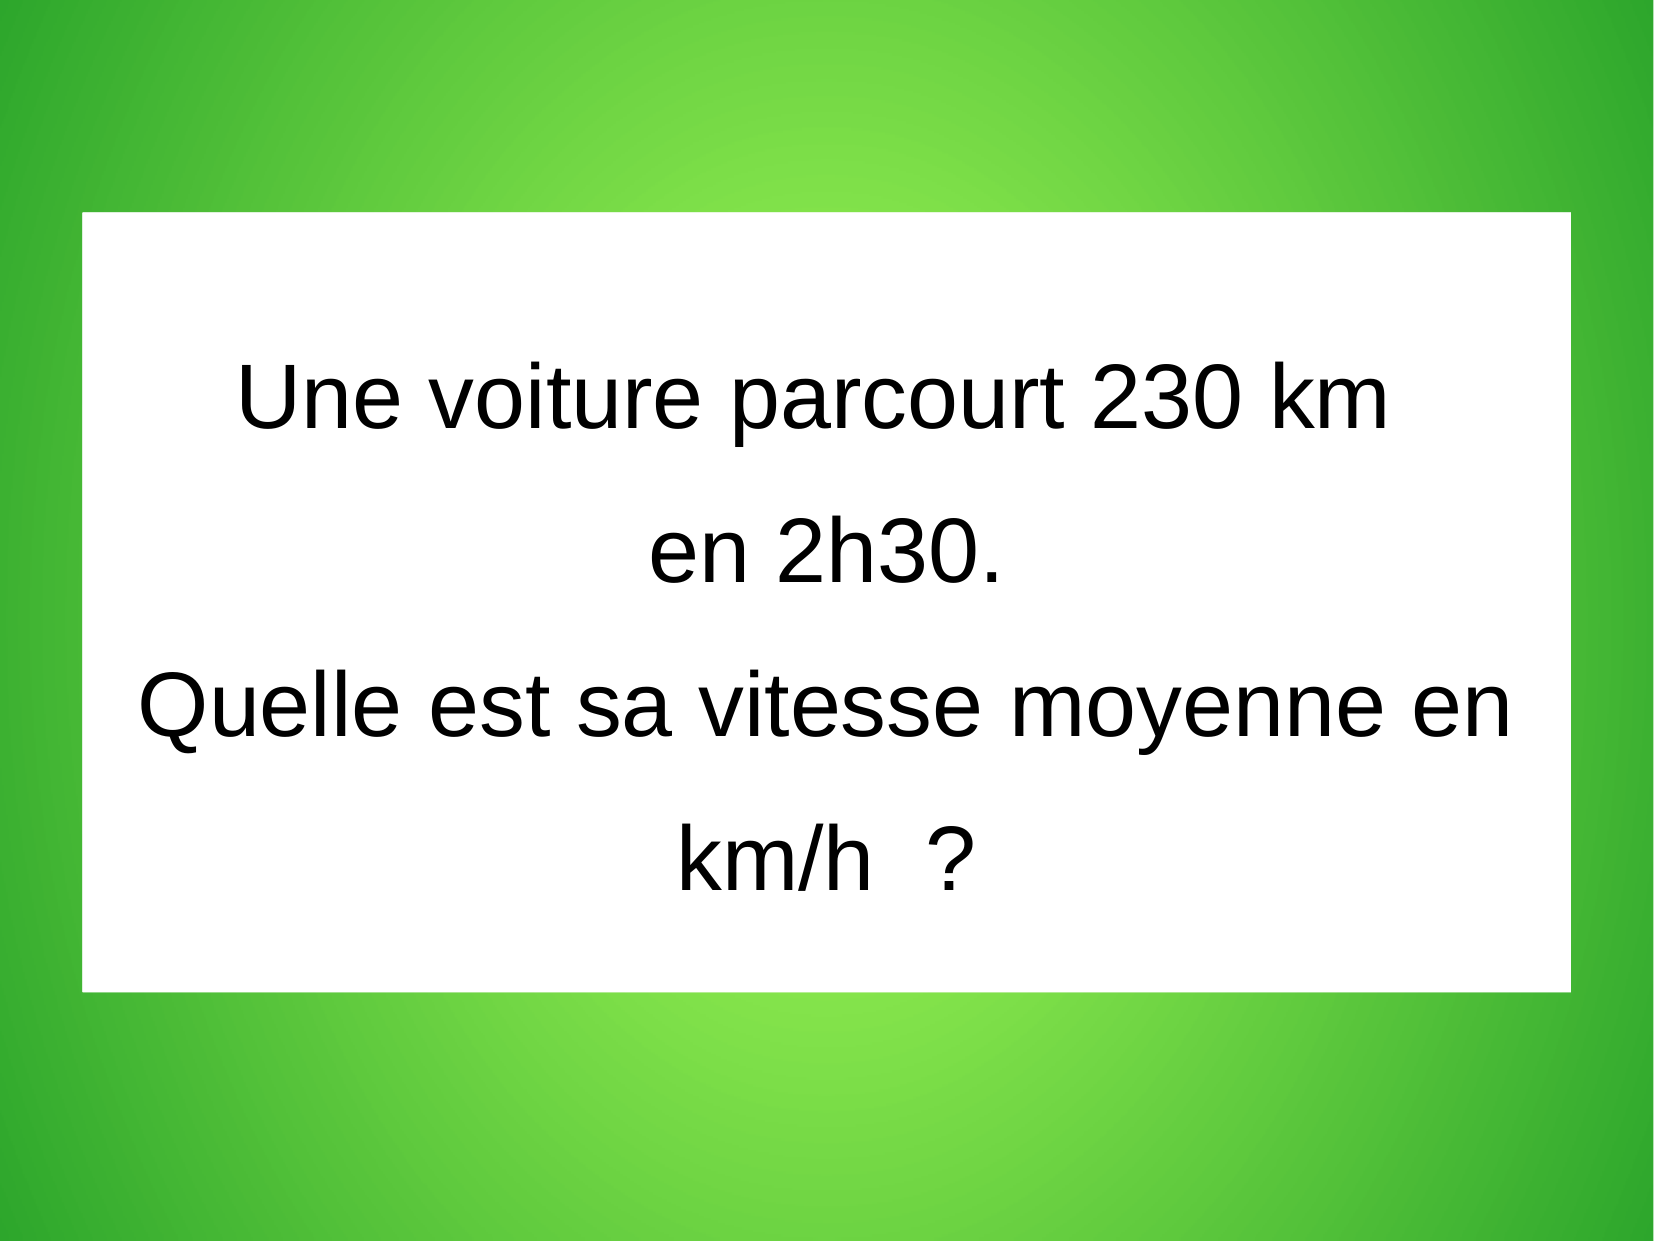

#
Une voiture parcourt 230 km
en 2h30.
Quelle est sa vitesse moyenne en km/h  ?